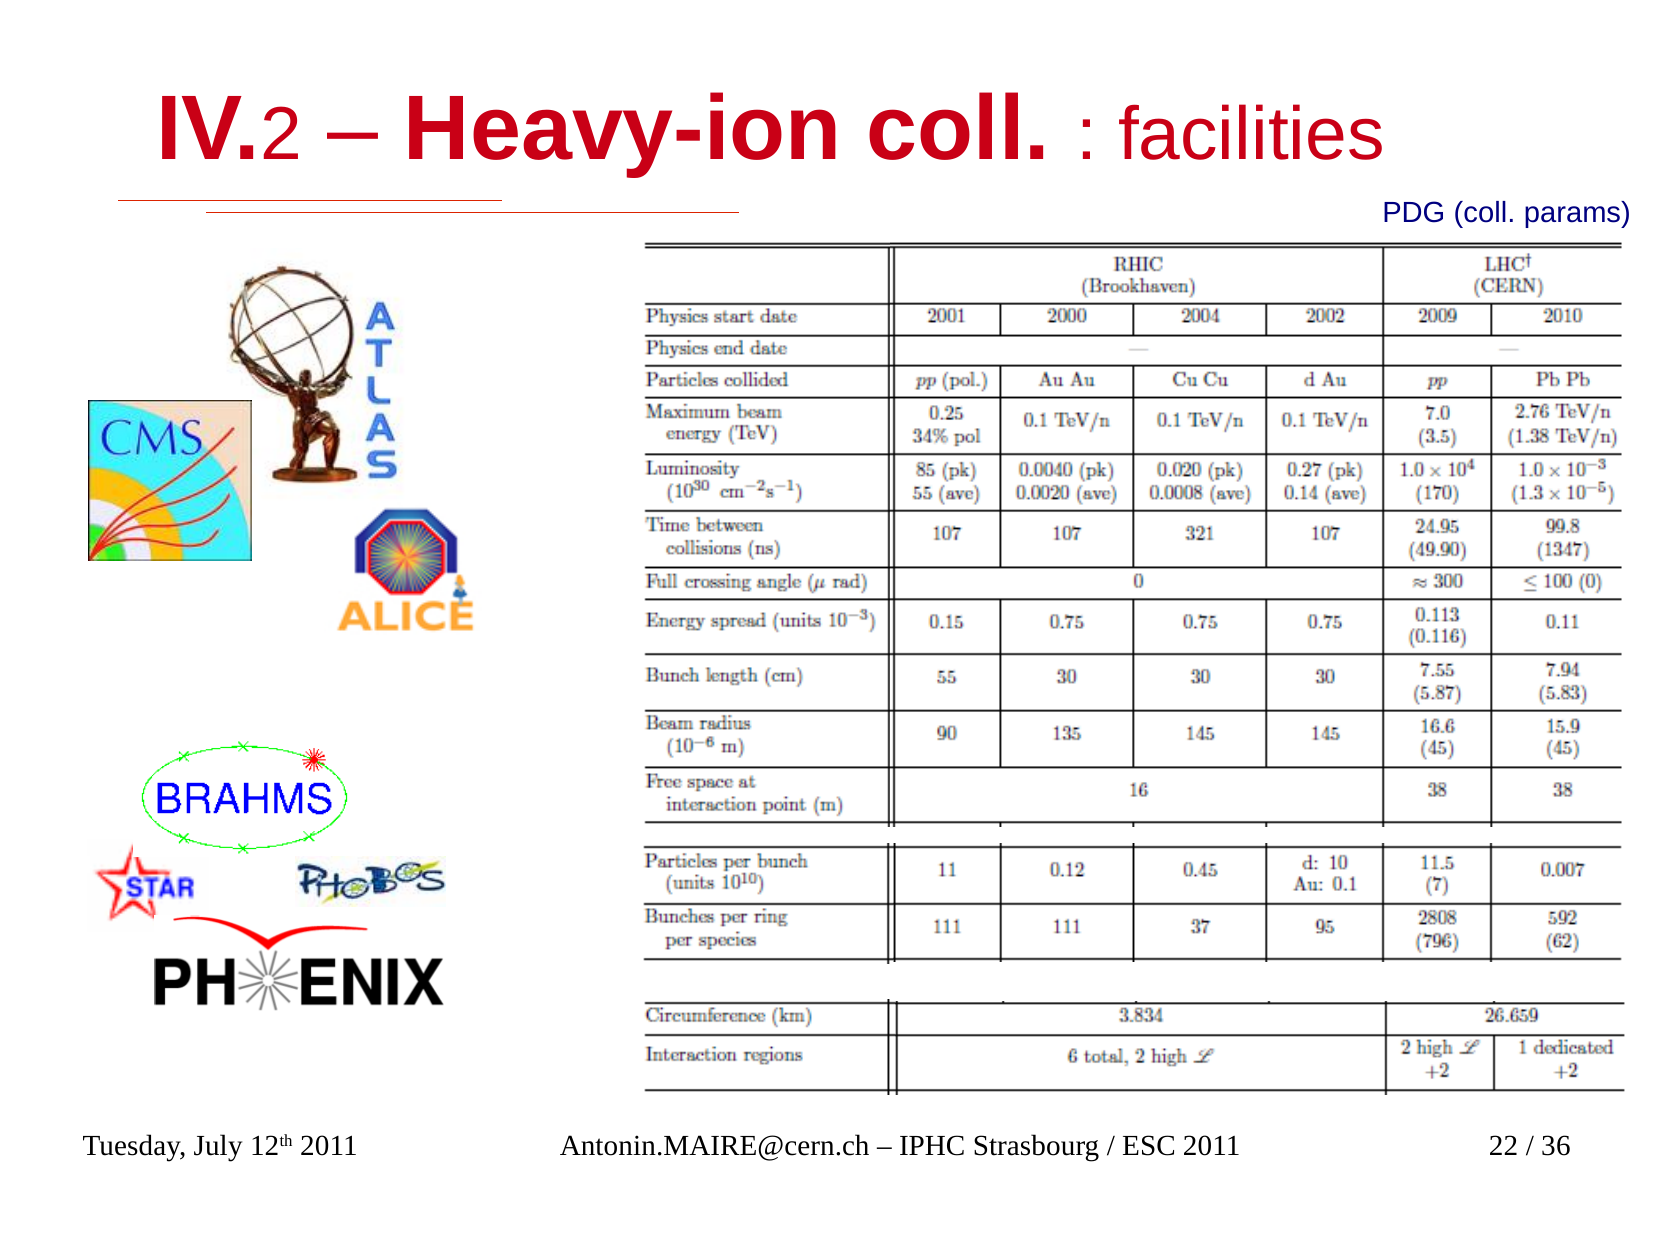

# IV.2 – Heavy-ion coll. : facilities
PDG (coll. params)
Mon, March 31st, 2008
Antonin Maire - IPHC Strasbourg / AliceWeek Apr. 08
22